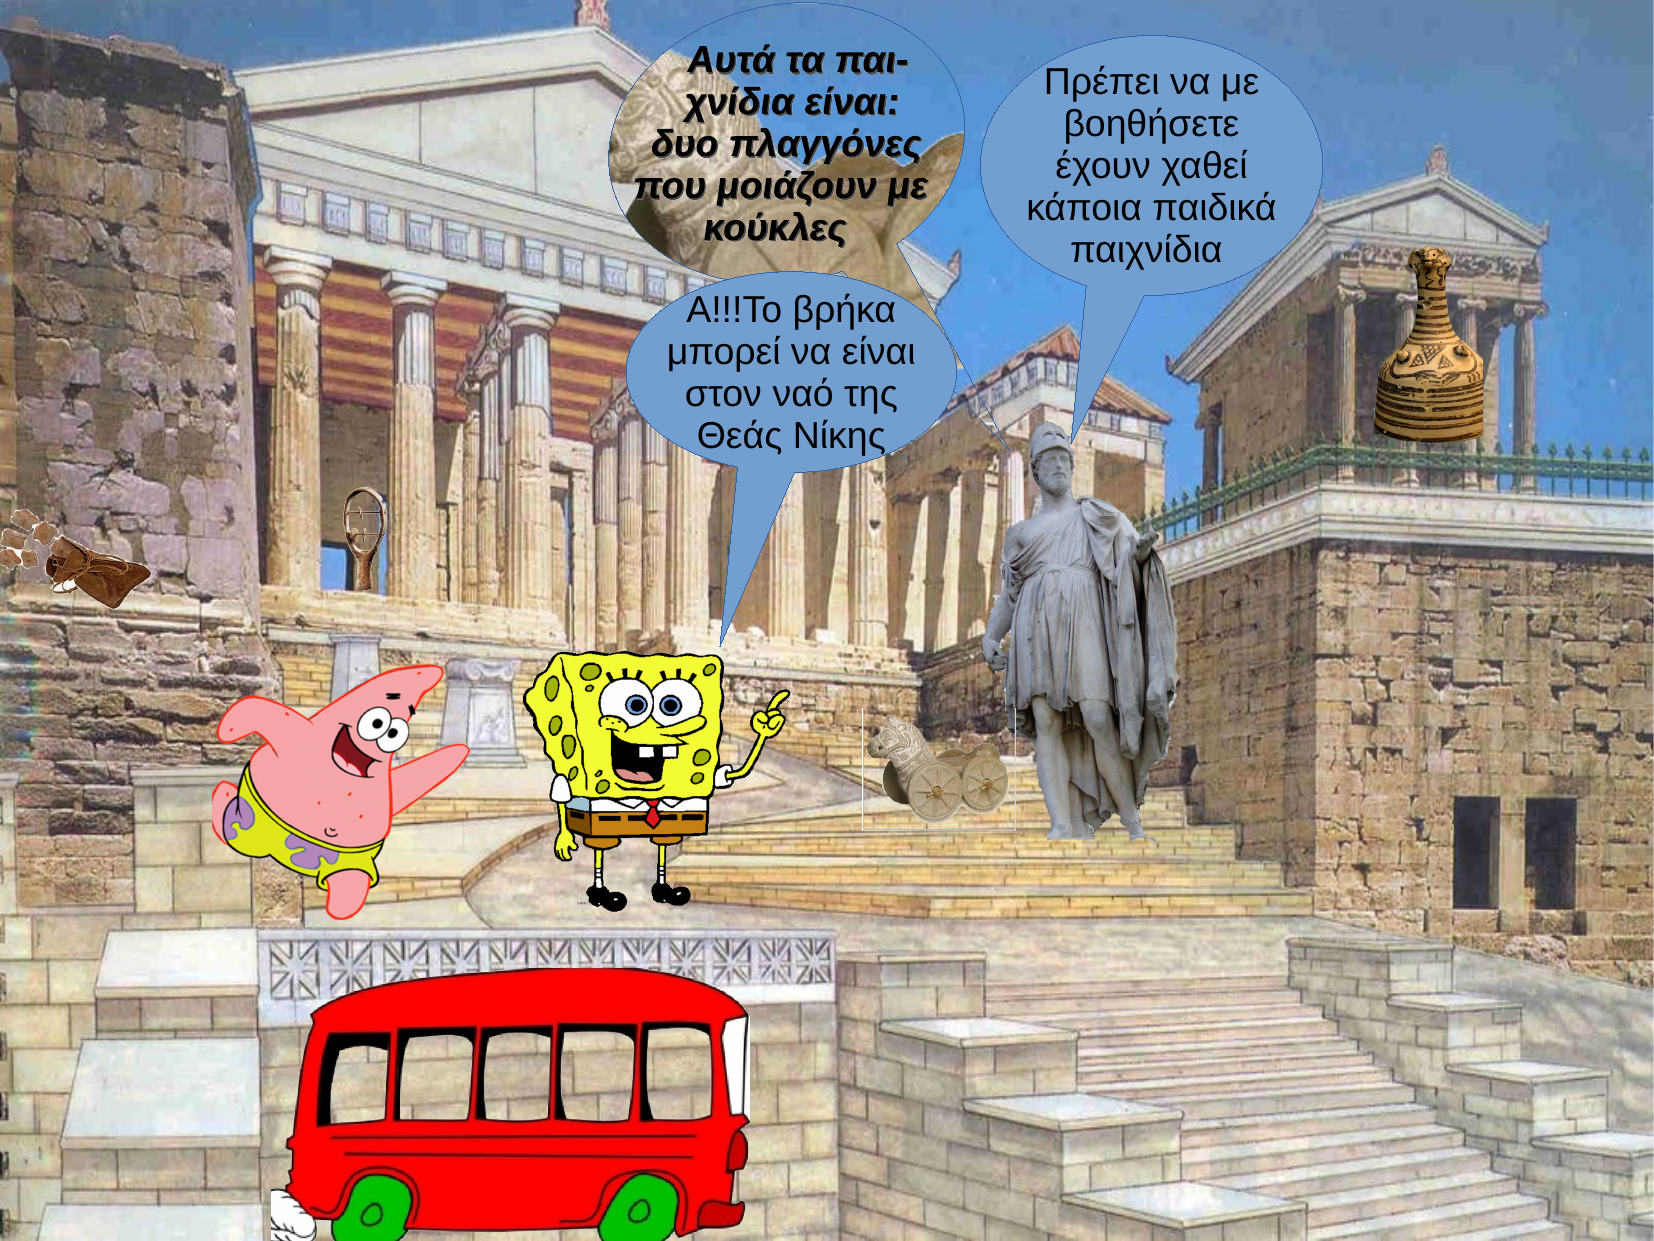

Αυτά τα παι-
χνίδια είναι:
δυο πλαγγόνες
που μοιάζουν με
κούκλες
Πρέπει να με
βοηθήσετε
έχουν χαθεί
κάποια παιδικά
παιχνίδια
Α!!!Το βρήκα
μπορεί να είναι
στον ναό της
Θεάς Νίκης